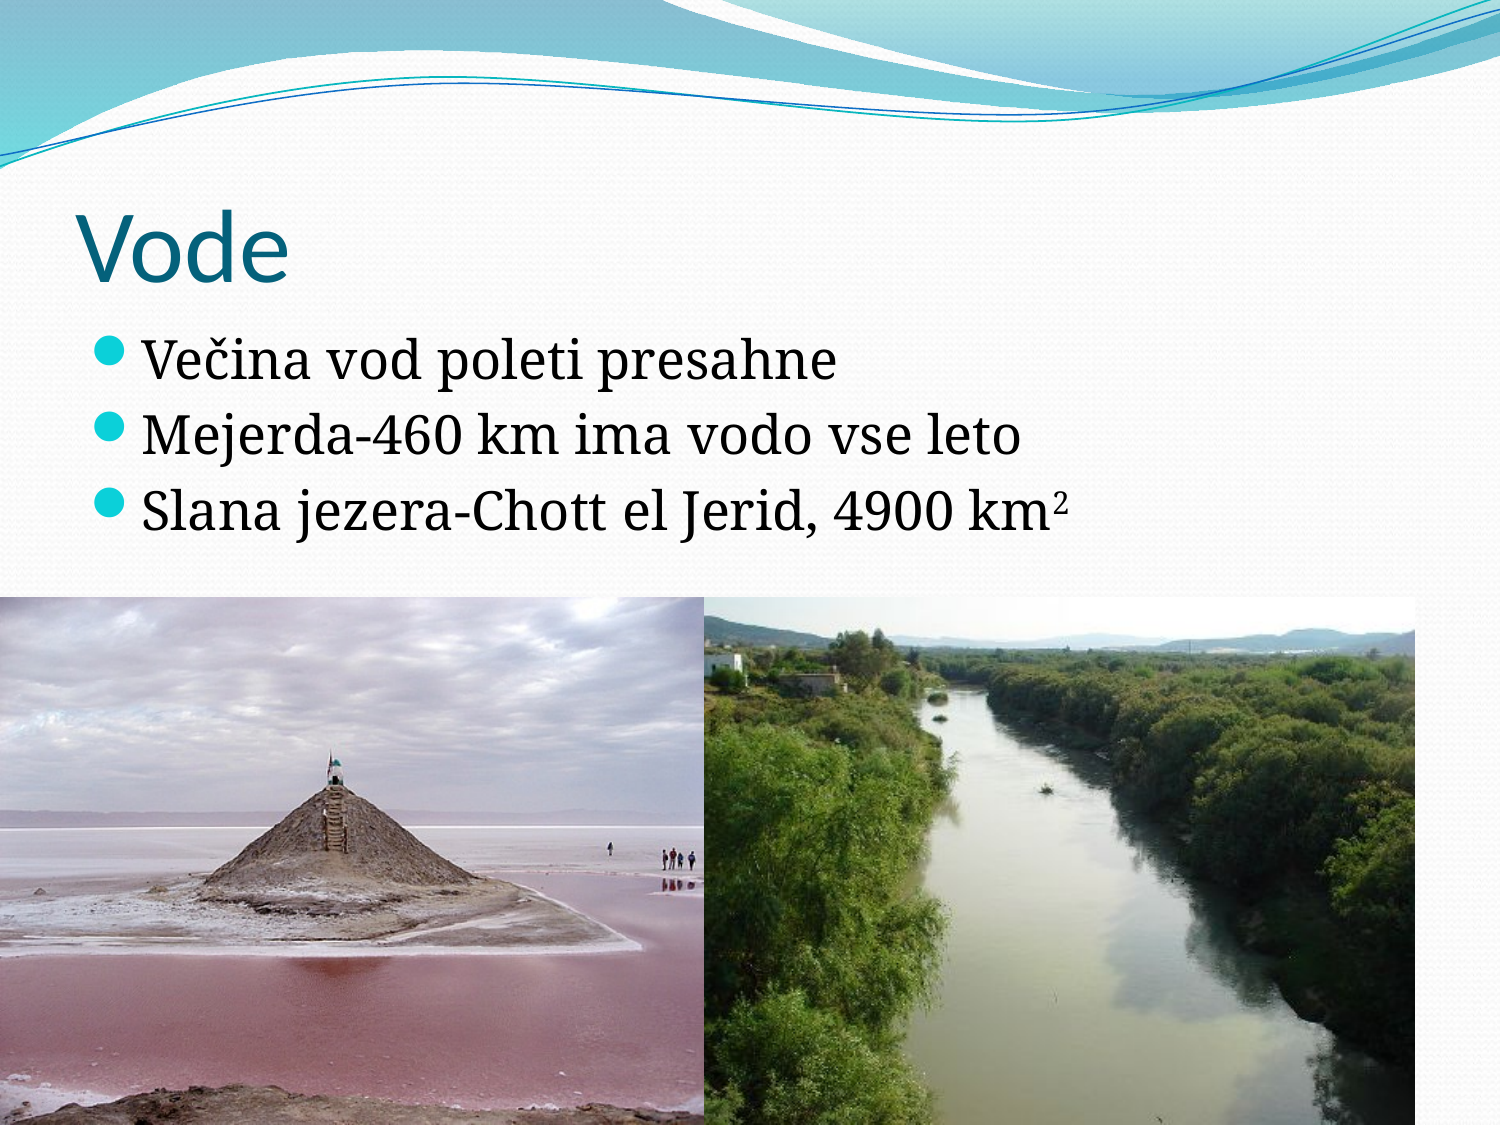

# Vode
Večina vod poleti presahne
Mejerda-460 km ima vodo vse leto
Slana jezera-Chott el Jerid, 4900 km2